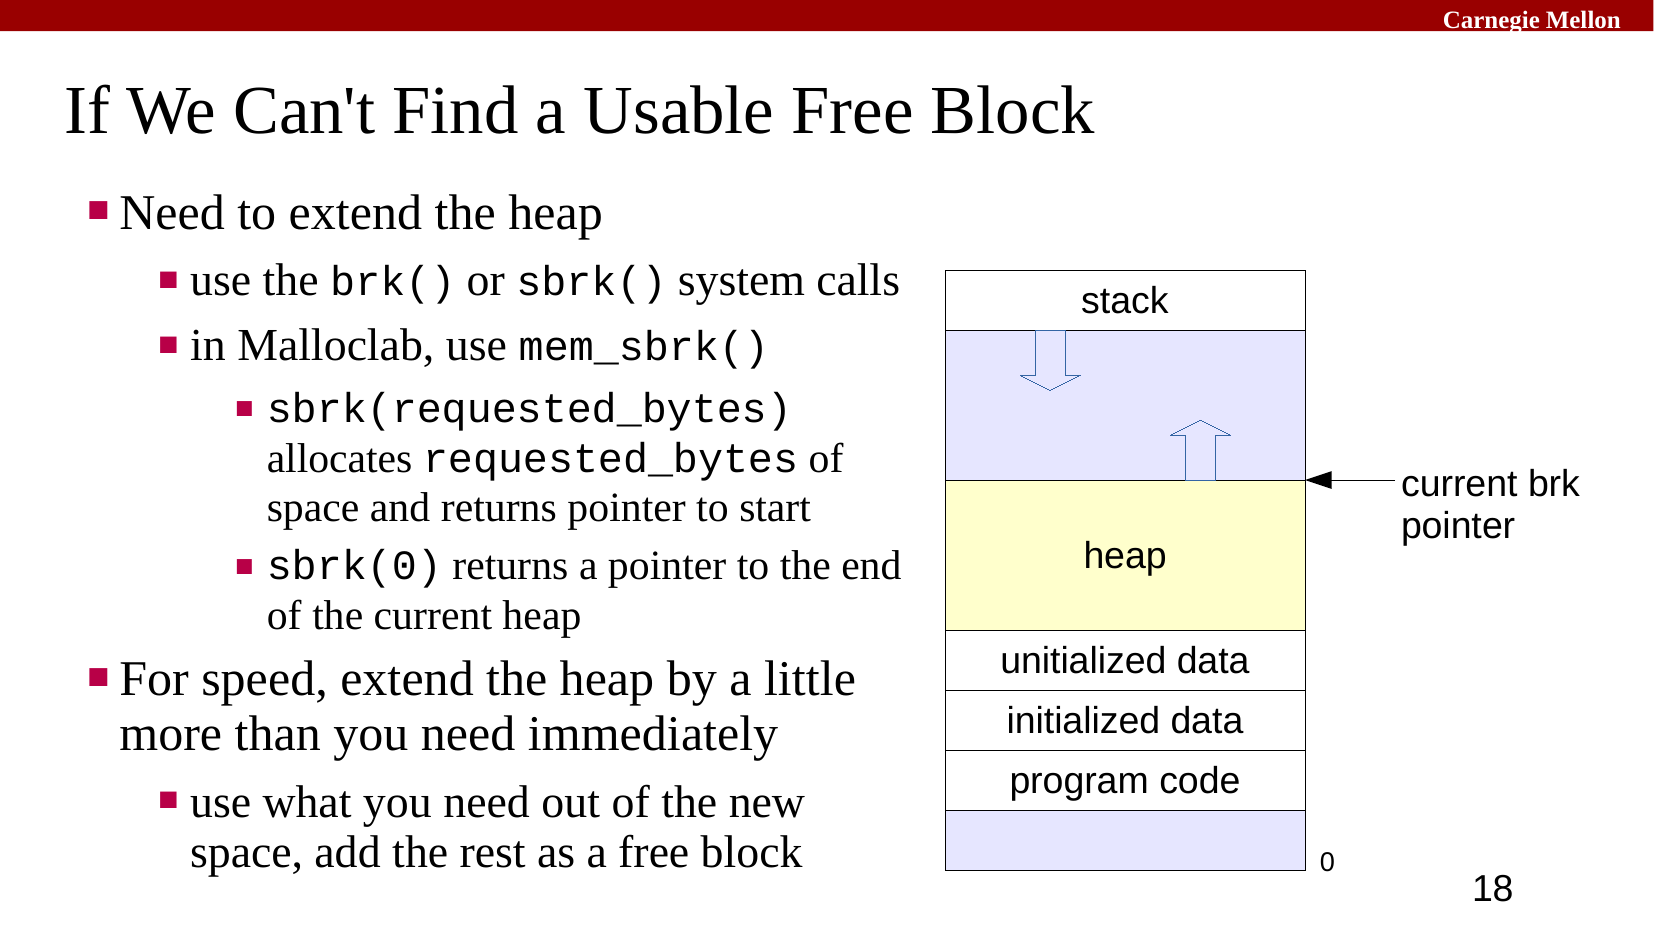

# If We Can't Find a Usable Free Block
Need to extend the heap
use the brk() or sbrk() system calls
in Malloclab, use mem_sbrk()
sbrk(requested_bytes) allocates requested_bytes of space and returns pointer to start
sbrk(0) returns a pointer to the end of the current heap
For speed, extend the heap by a little more than you need immediately
use what you need out of the new space, add the rest as a free block
stack
current brk
pointer
heap
unitialized data
initialized data
program code
0